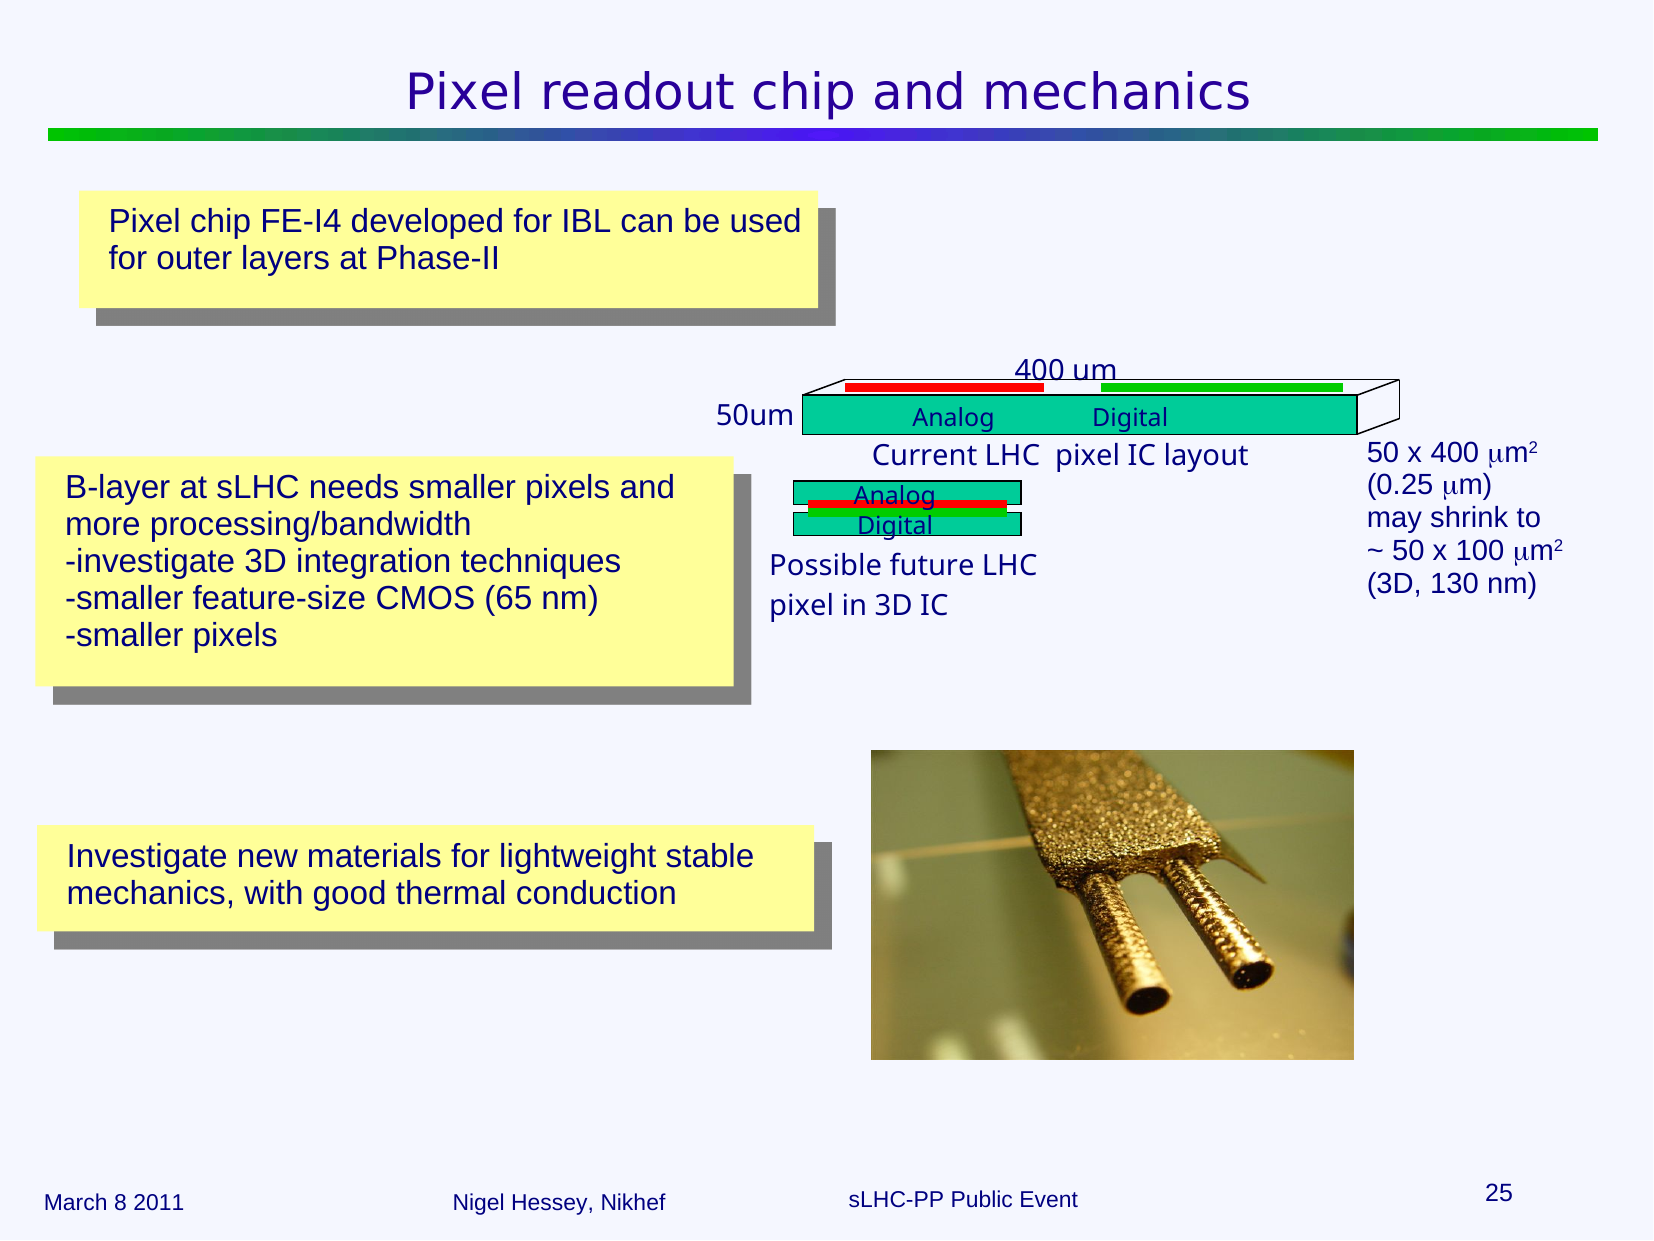

# Pixel readout chip and mechanics
Pixel chip FE-I4 developed for IBL can be used for outer layers at Phase-II
400 um
50um
Analog Digital
Current LHC pixel IC layout
50 x 400 m2
(0.25 m)
may shrink to
~ 50 x 100 m2
(3D, 130 nm)
Analog
Digital
Possible future LHC pixel in 3D IC
B-layer at sLHC needs smaller pixels and more processing/bandwidth
-investigate 3D integration techniques
-smaller feature-size CMOS (65 nm)
-smaller pixels
Investigate new materials for lightweight stable mechanics, with good thermal conduction